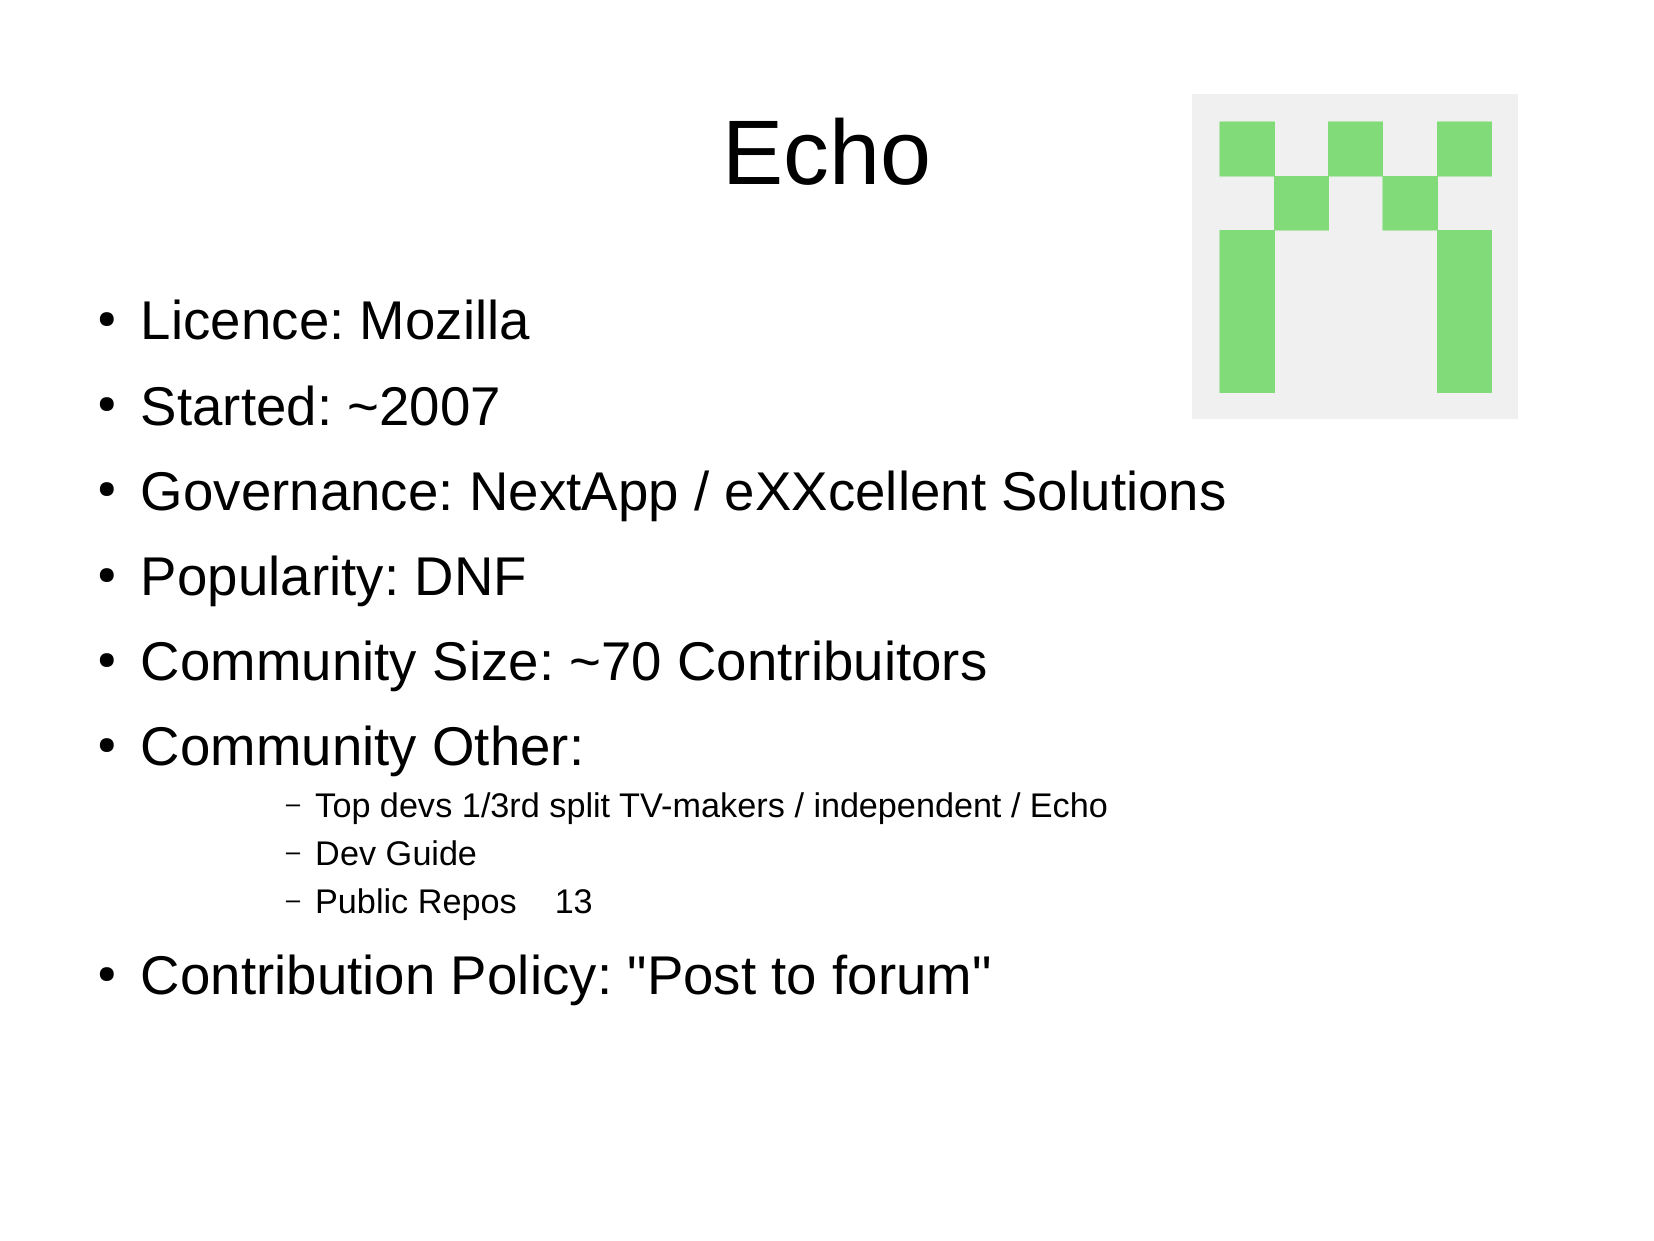

# Echo
Licence: Mozilla
Started: ~2007
Governance: NextApp / eXXcellent Solutions
Popularity: DNF
Community Size: ~70 Contribuitors
Community Other:
Top devs 1/3rd split TV-makers / independent / Echo
Dev Guide
Public Repos 13
Contribution Policy: "Post to forum"